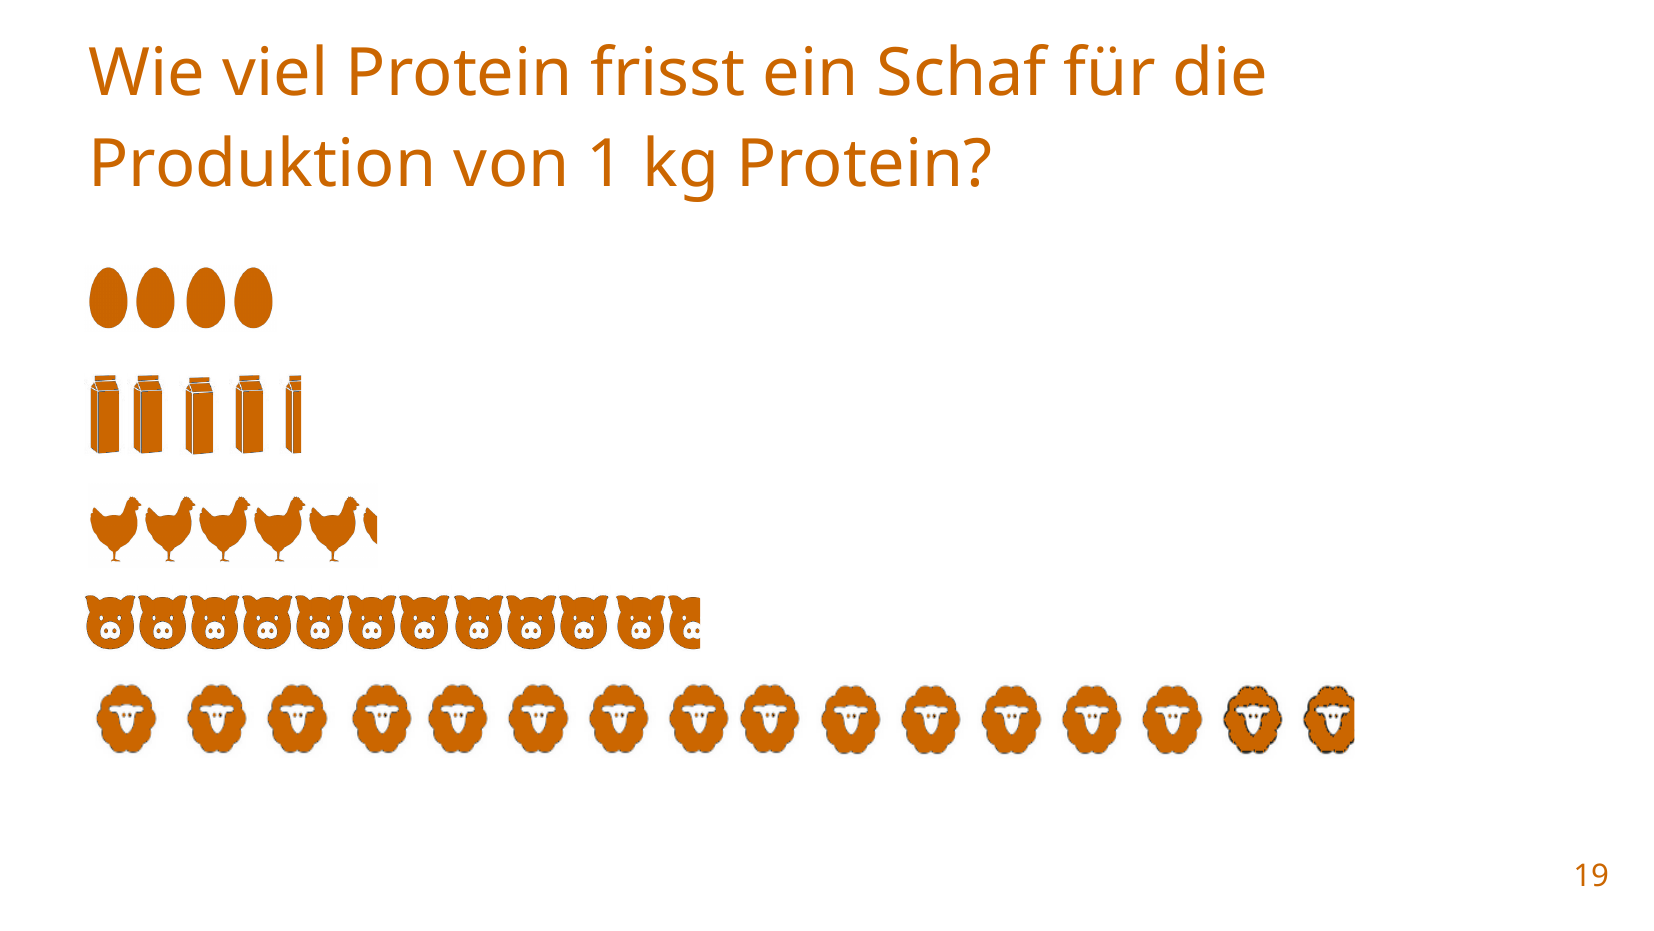

# Wie viel Protein frisst ein Schaf für die Produktion von 1 kg Protein?